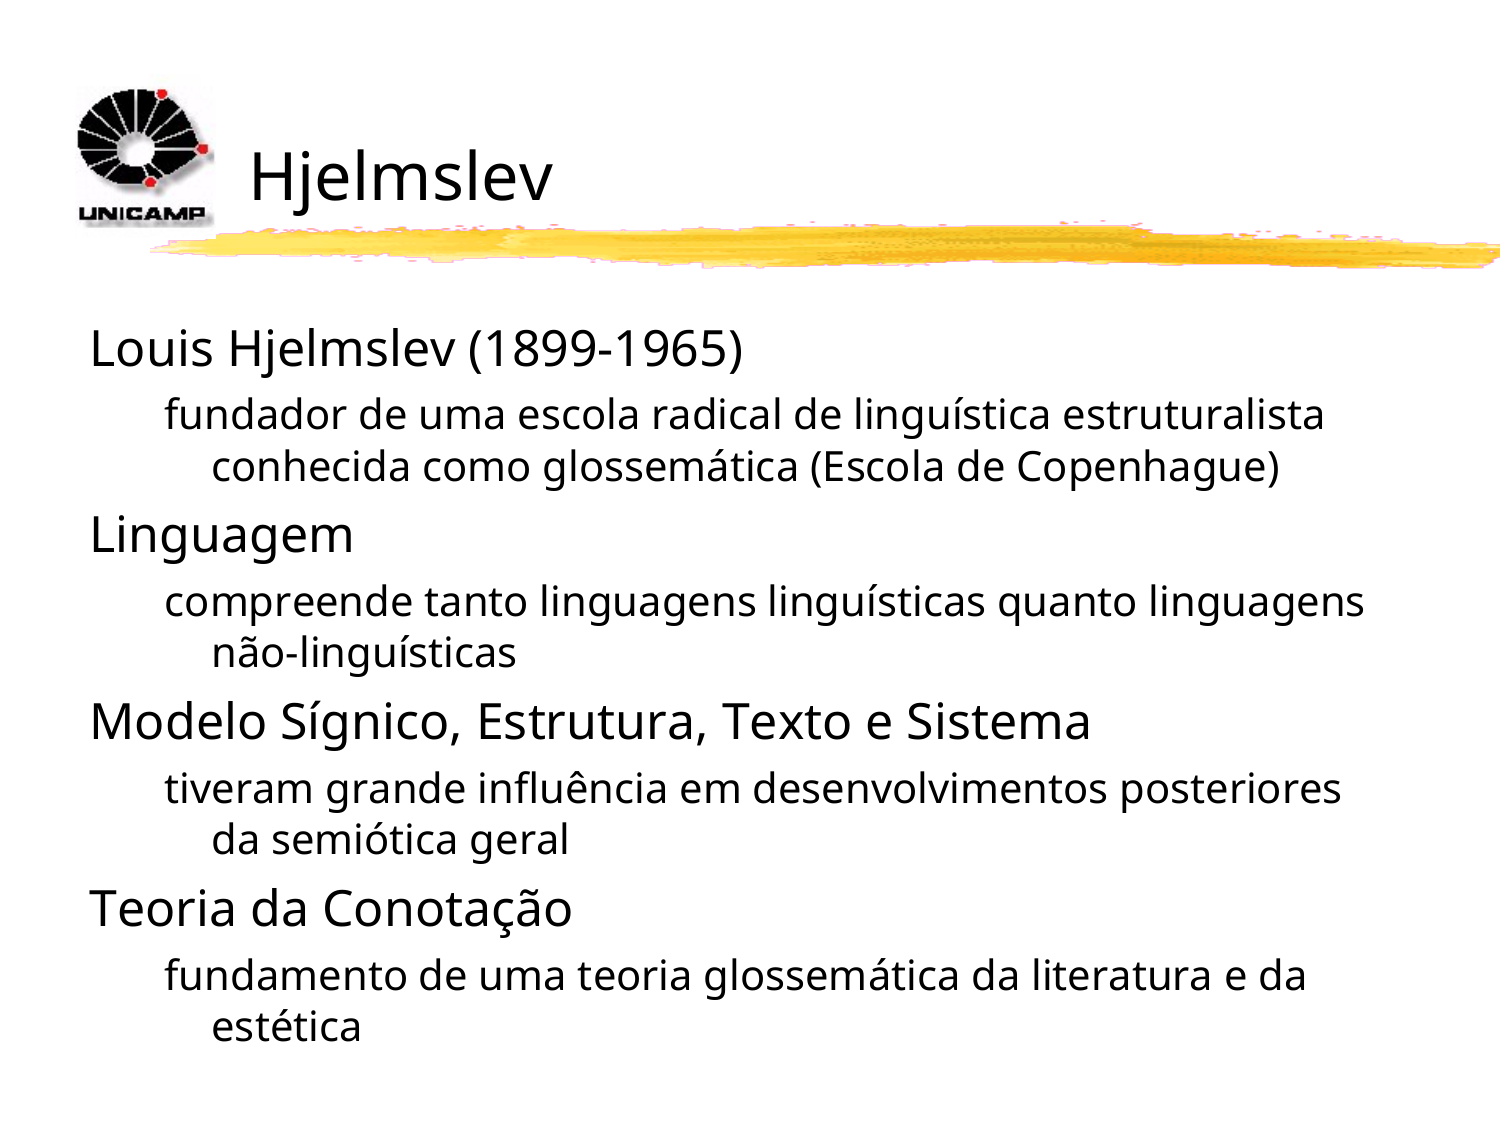

# Hjelmslev
Louis Hjelmslev (1899-1965)
fundador de uma escola radical de linguística estruturalista conhecida como glossemática (Escola de Copenhague)
Linguagem
compreende tanto linguagens linguísticas quanto linguagens não-linguísticas
Modelo Sígnico, Estrutura, Texto e Sistema
tiveram grande influência em desenvolvimentos posteriores da semiótica geral
Teoria da Conotação
fundamento de uma teoria glossemática da literatura e da estética